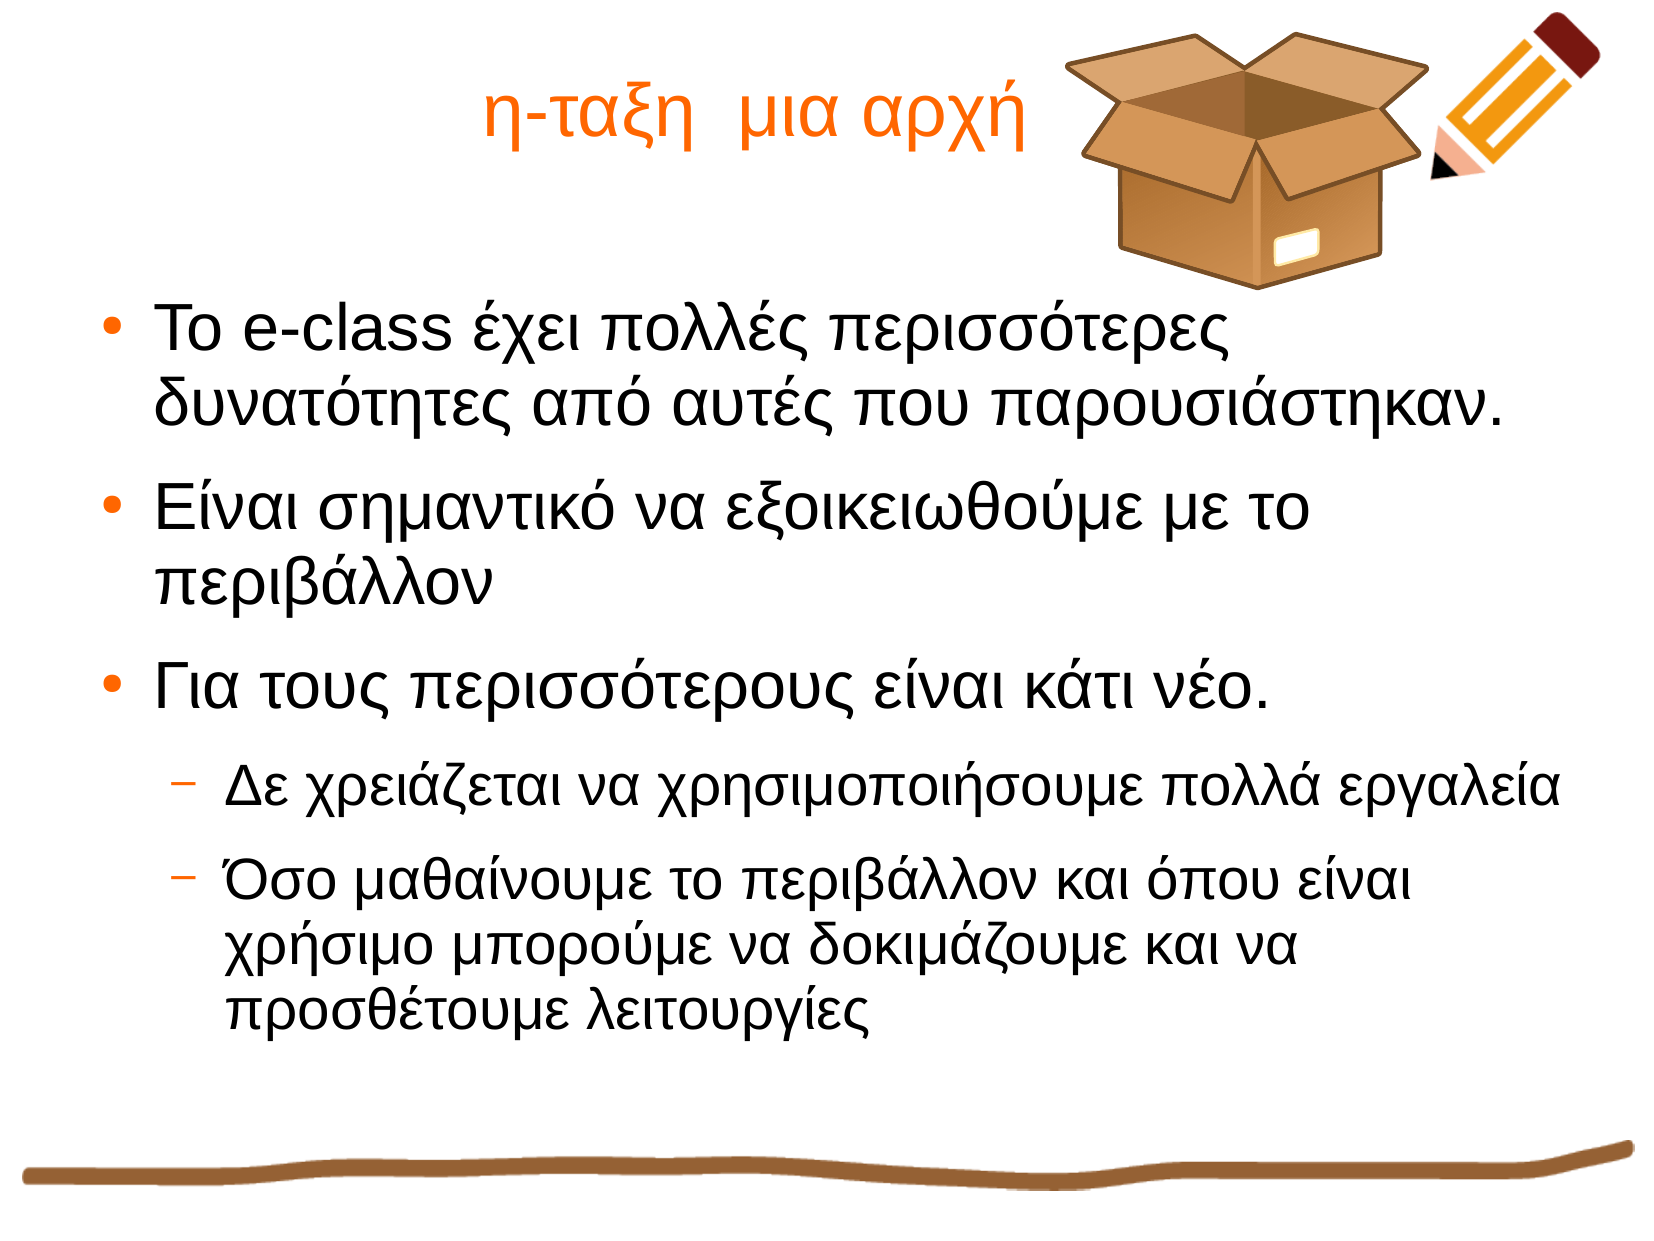

# η-ταξη μια αρχή
Το e-class έχει πολλές περισσότερες δυνατότητες από αυτές που παρουσιάστηκαν.
Είναι σημαντικό να εξοικειωθούμε με το περιβάλλον
Για τους περισσότερους είναι κάτι νέο.
Δε χρειάζεται να χρησιμοποιήσουμε πολλά εργαλεία
Όσο μαθαίνουμε το περιβάλλον και όπου είναι χρήσιμο μπορούμε να δοκιμάζουμε και να προσθέτουμε λειτουργίες